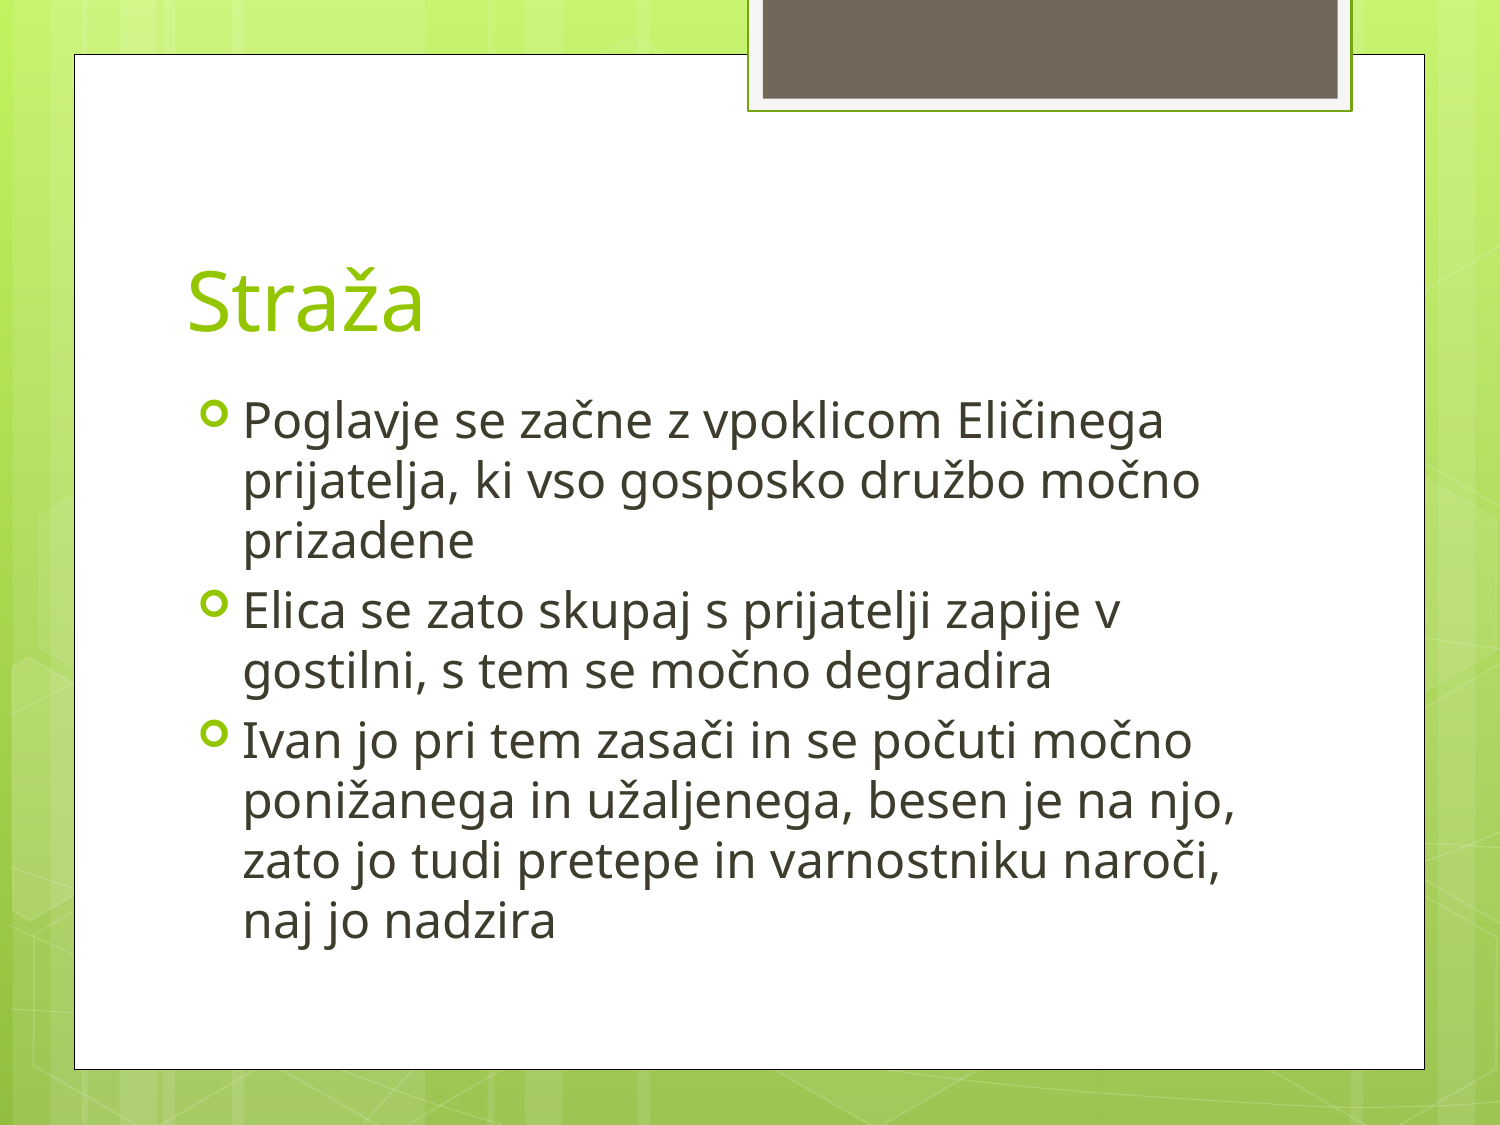

# Straža
Poglavje se začne z vpoklicom Eličinega prijatelja, ki vso gosposko družbo močno prizadene
Elica se zato skupaj s prijatelji zapije v gostilni, s tem se močno degradira
Ivan jo pri tem zasači in se počuti močno ponižanega in užaljenega, besen je na njo, zato jo tudi pretepe in varnostniku naroči, naj jo nadzira